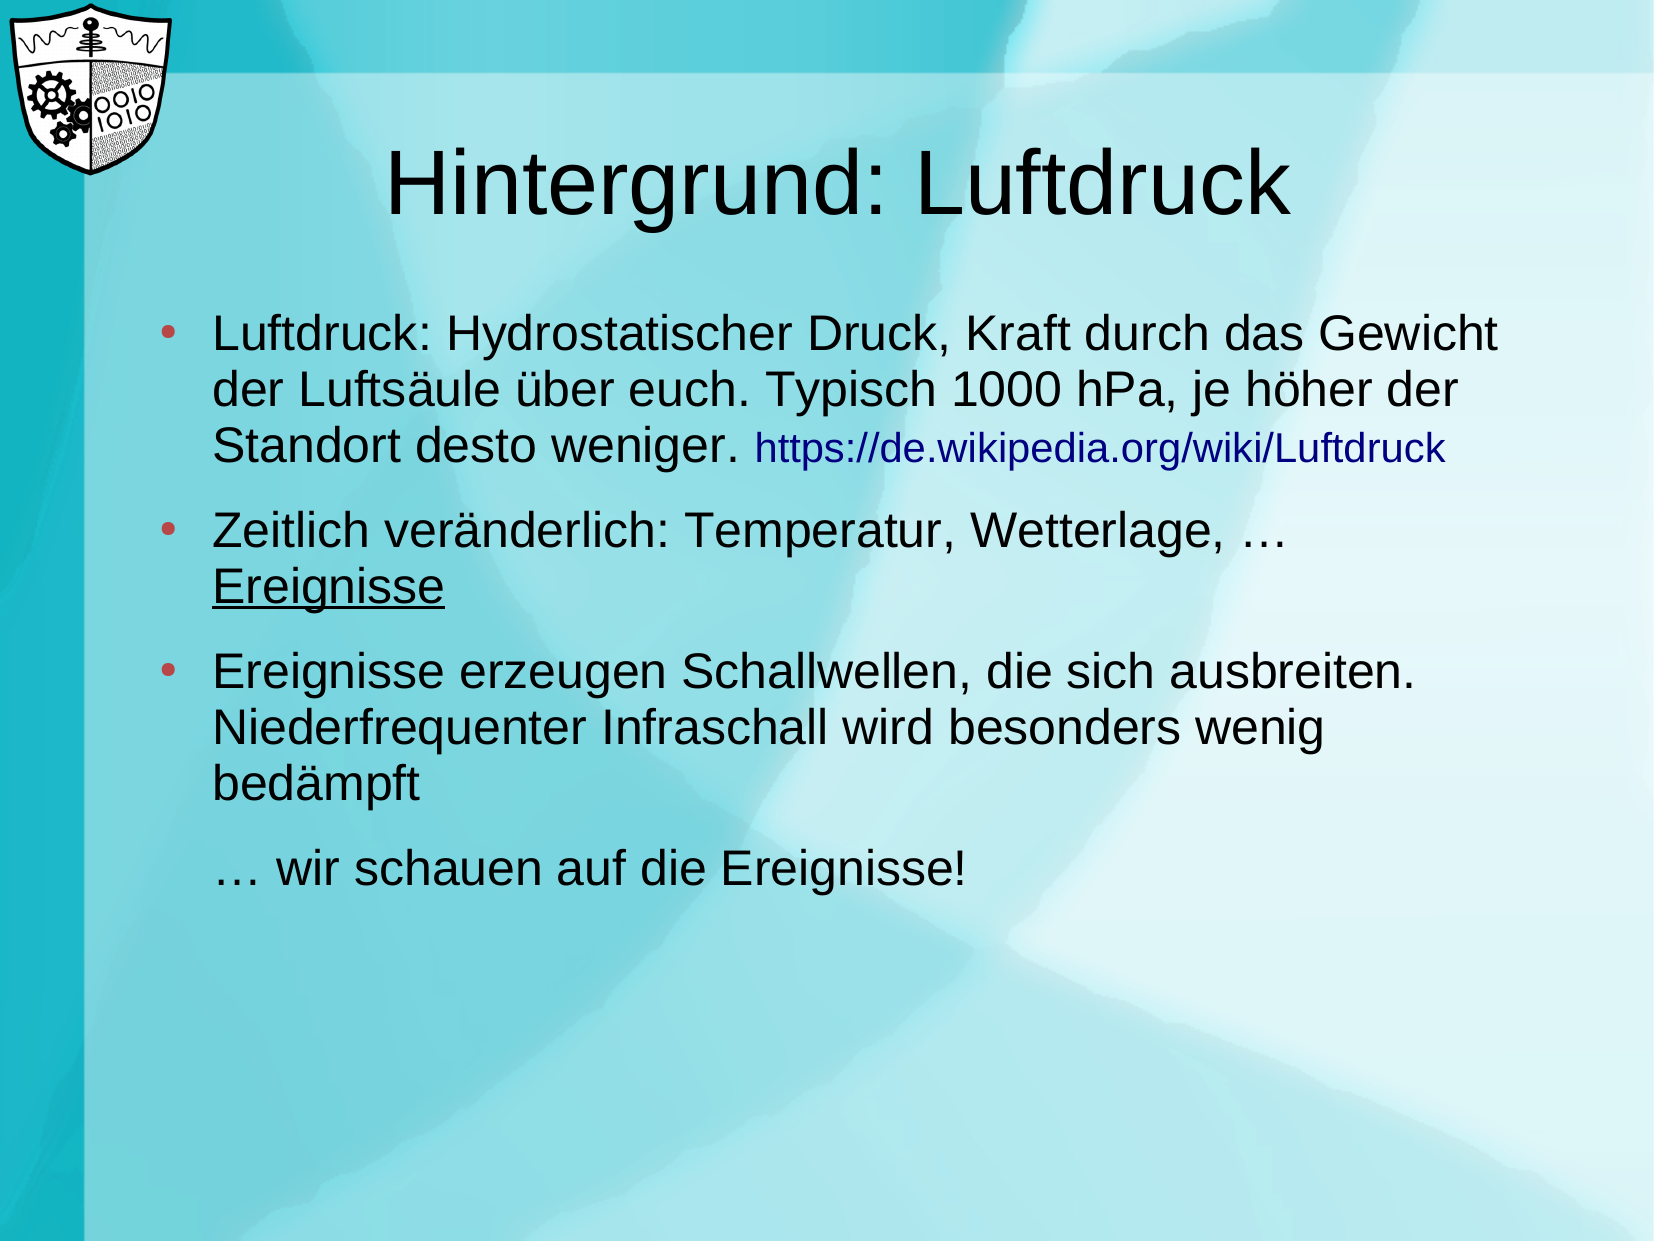

# Hintergrund: Luftdruck
Luftdruck: Hydrostatischer Druck, Kraft durch das Gewicht der Luftsäule über euch. Typisch 1000 hPa, je höher der Standort desto weniger. https://de.wikipedia.org/wiki/Luftdruck
Zeitlich veränderlich: Temperatur, Wetterlage, … Ereignisse
Ereignisse erzeugen Schallwellen, die sich ausbreiten. Niederfrequenter Infraschall wird besonders wenig bedämpft
… wir schauen auf die Ereignisse!